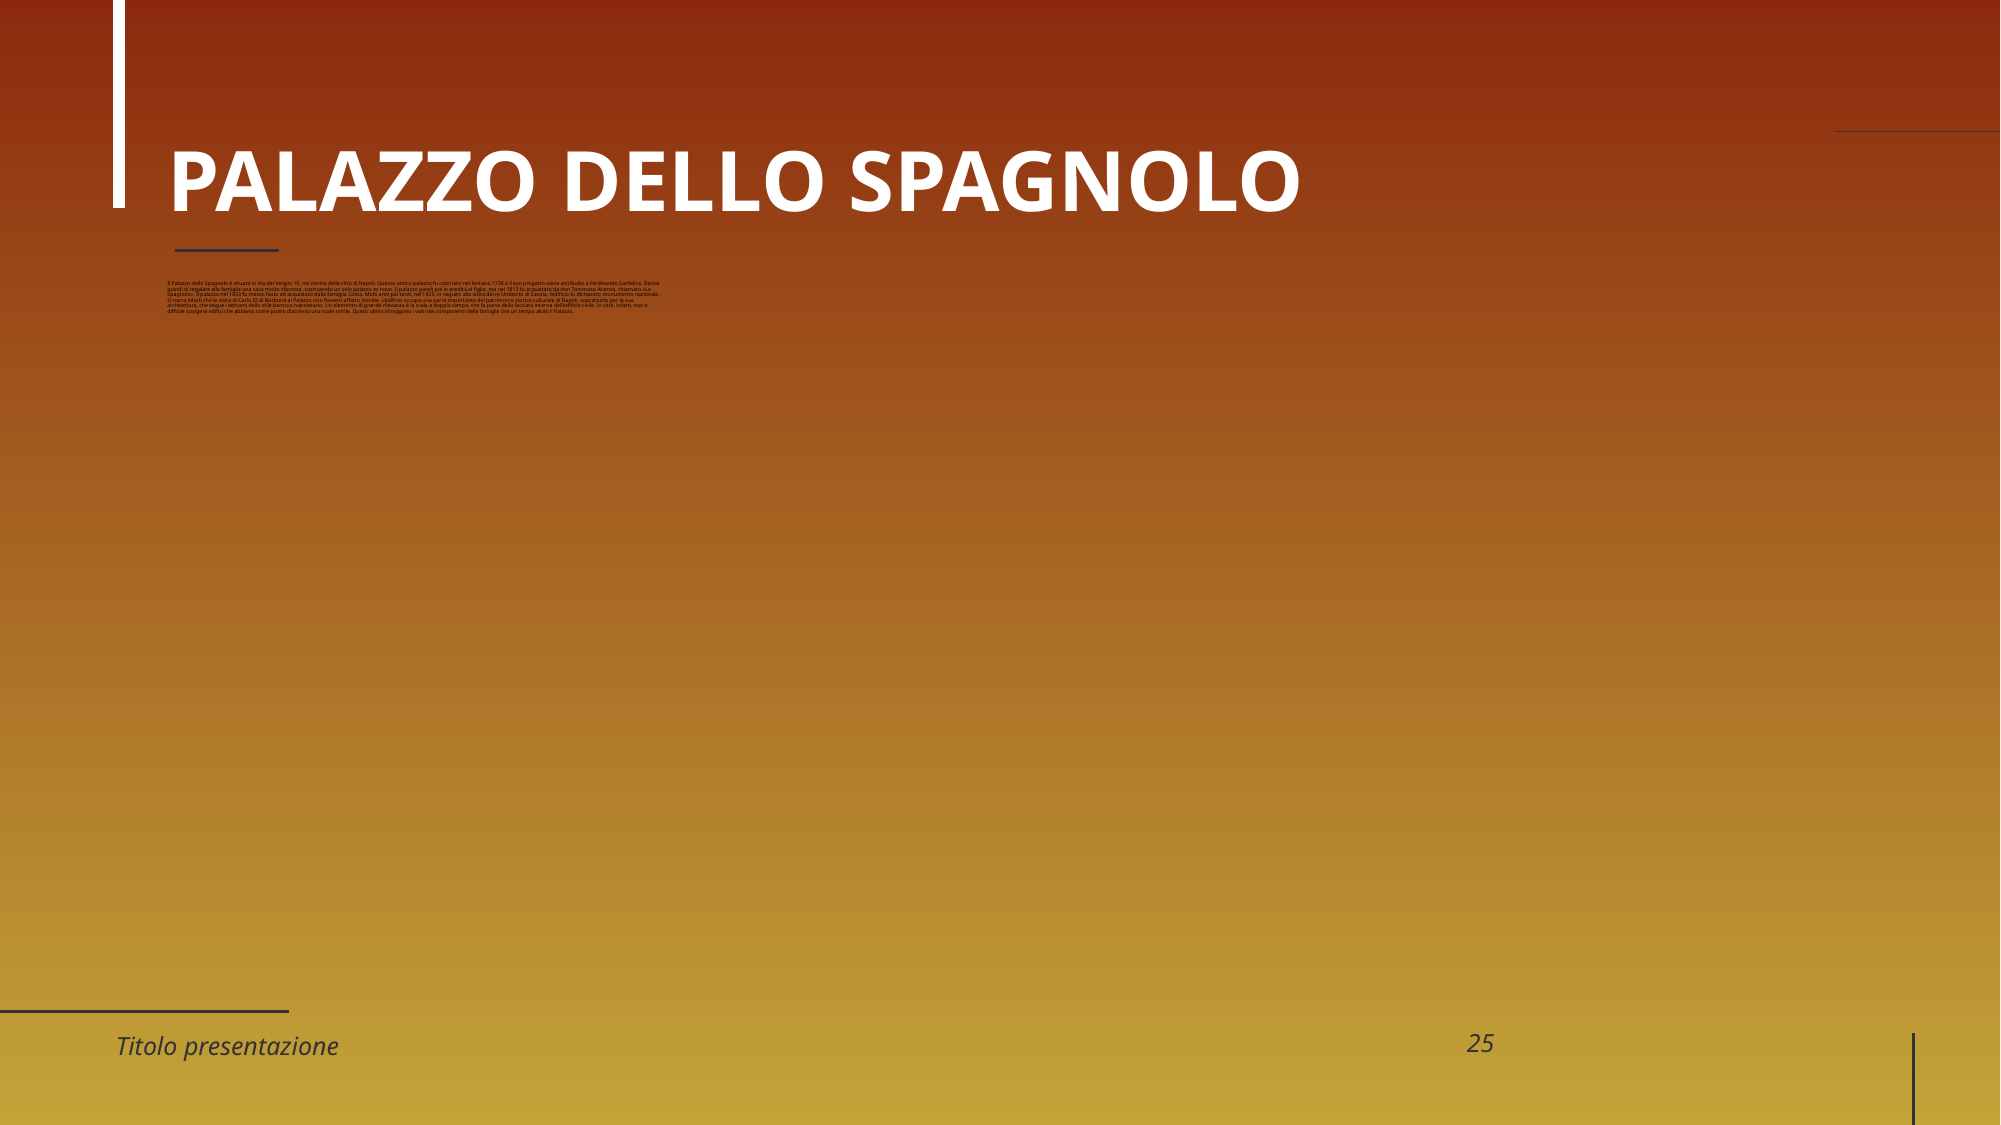

# PALAZZO DELLO SPAGNOLO
Il Palazzo dello Spagnolo è situato in Via dei Vergini 19, nel centro della città di Napoli. Questo antico palazzo fu costruito nel lontano 1738 e il suo progetto viene attribuito a Ferdinando Sanfelice. Decise quindi di regalare alla famiglia una casa molto sfarzosa, costruendo un solo palazzo ex novo. Il palazzo passò poi in eredità al figlio, ma nel 1813 fu acquistato da don Tommaso Atienza, chiamato «Lo Spagnolo». Il palazzo nel 1833 fu messo l’asta ed acquistato dalla famiglia Costa. Molti anni più tardi, nel 1925, in seguito alla visita del re Umberto di Savoia, l’edificio fu dichiarato monumento nazionale. Si narra infatti che le visite di Carlo III di Borbone al Palazzo non fossero affatto insolite. L’edificio occupa una parte importante del patrimonio storico culturale di Napoli, soprattutto per la sua architettura, che segue i dettami dello stile barocco napoletano. Un elemento di grande rilevanza è la scala a doppia rampa, che fa parte della facciata interna dell’edificio civile. In città, infatti, non è difficile scorgere edifici che abbiano come punto d’accesso una scale simile. Questi ultimi ritraggono i volti dei componenti della famiglia che un tempo abitò il Palazzo.
Titolo presentazione